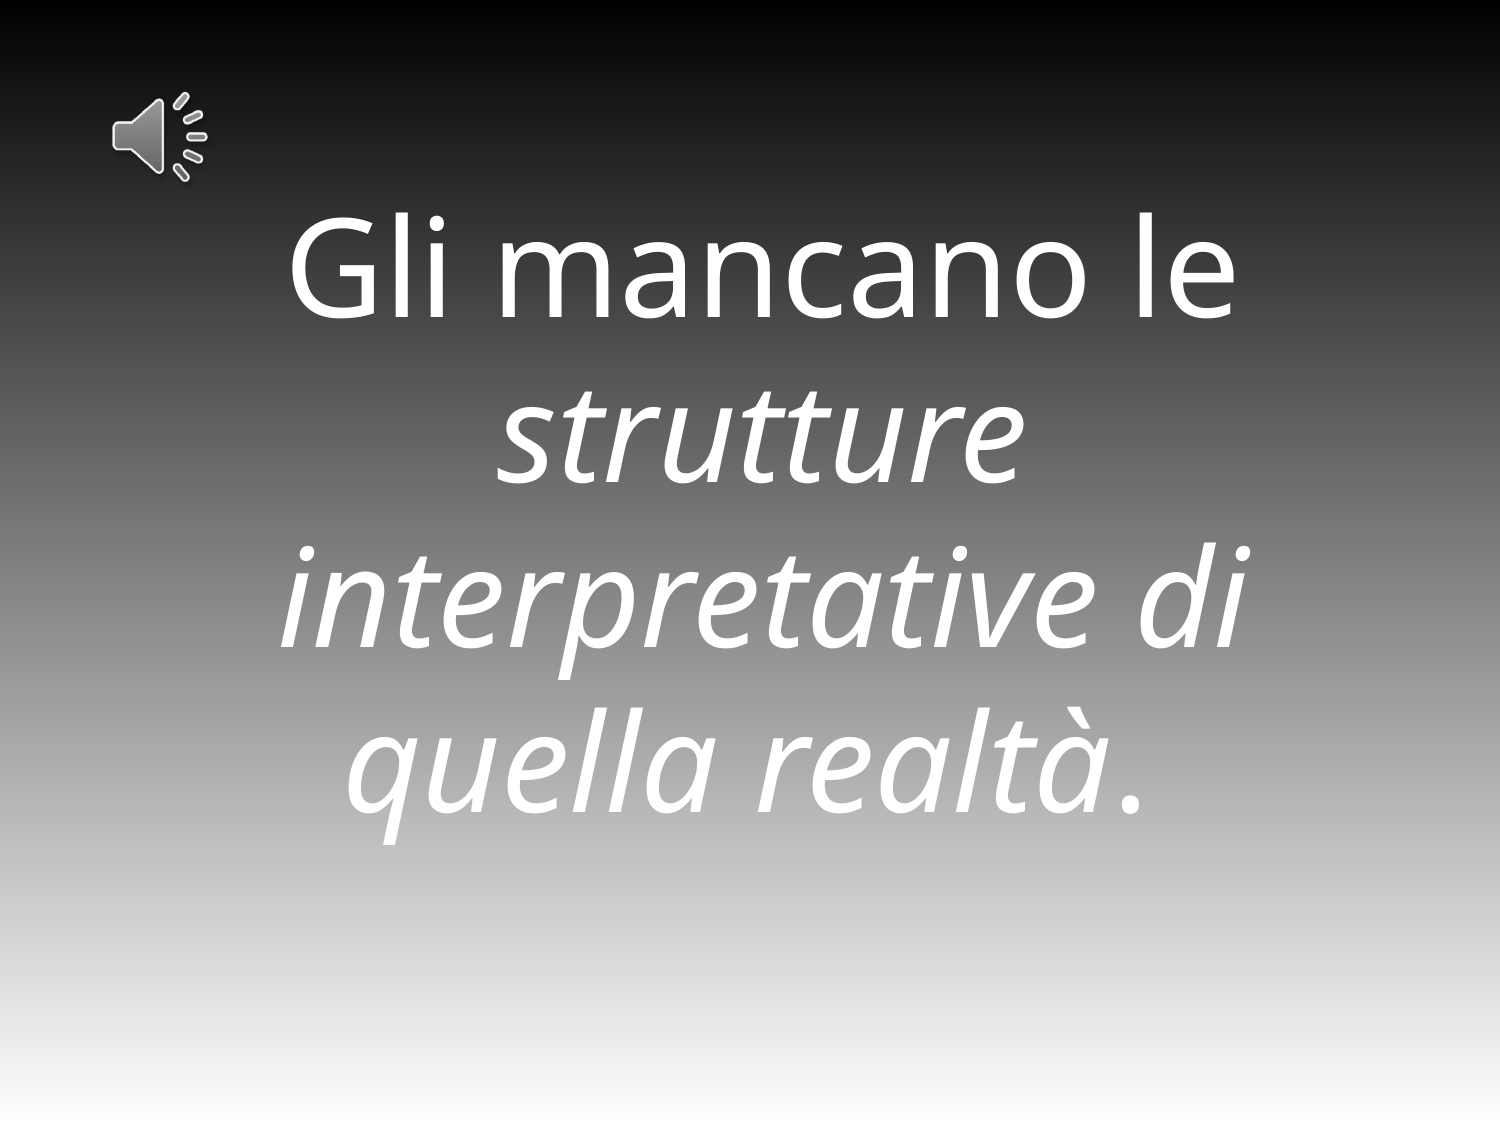

# Gli mancano le strutture interpretative di quella realtà.